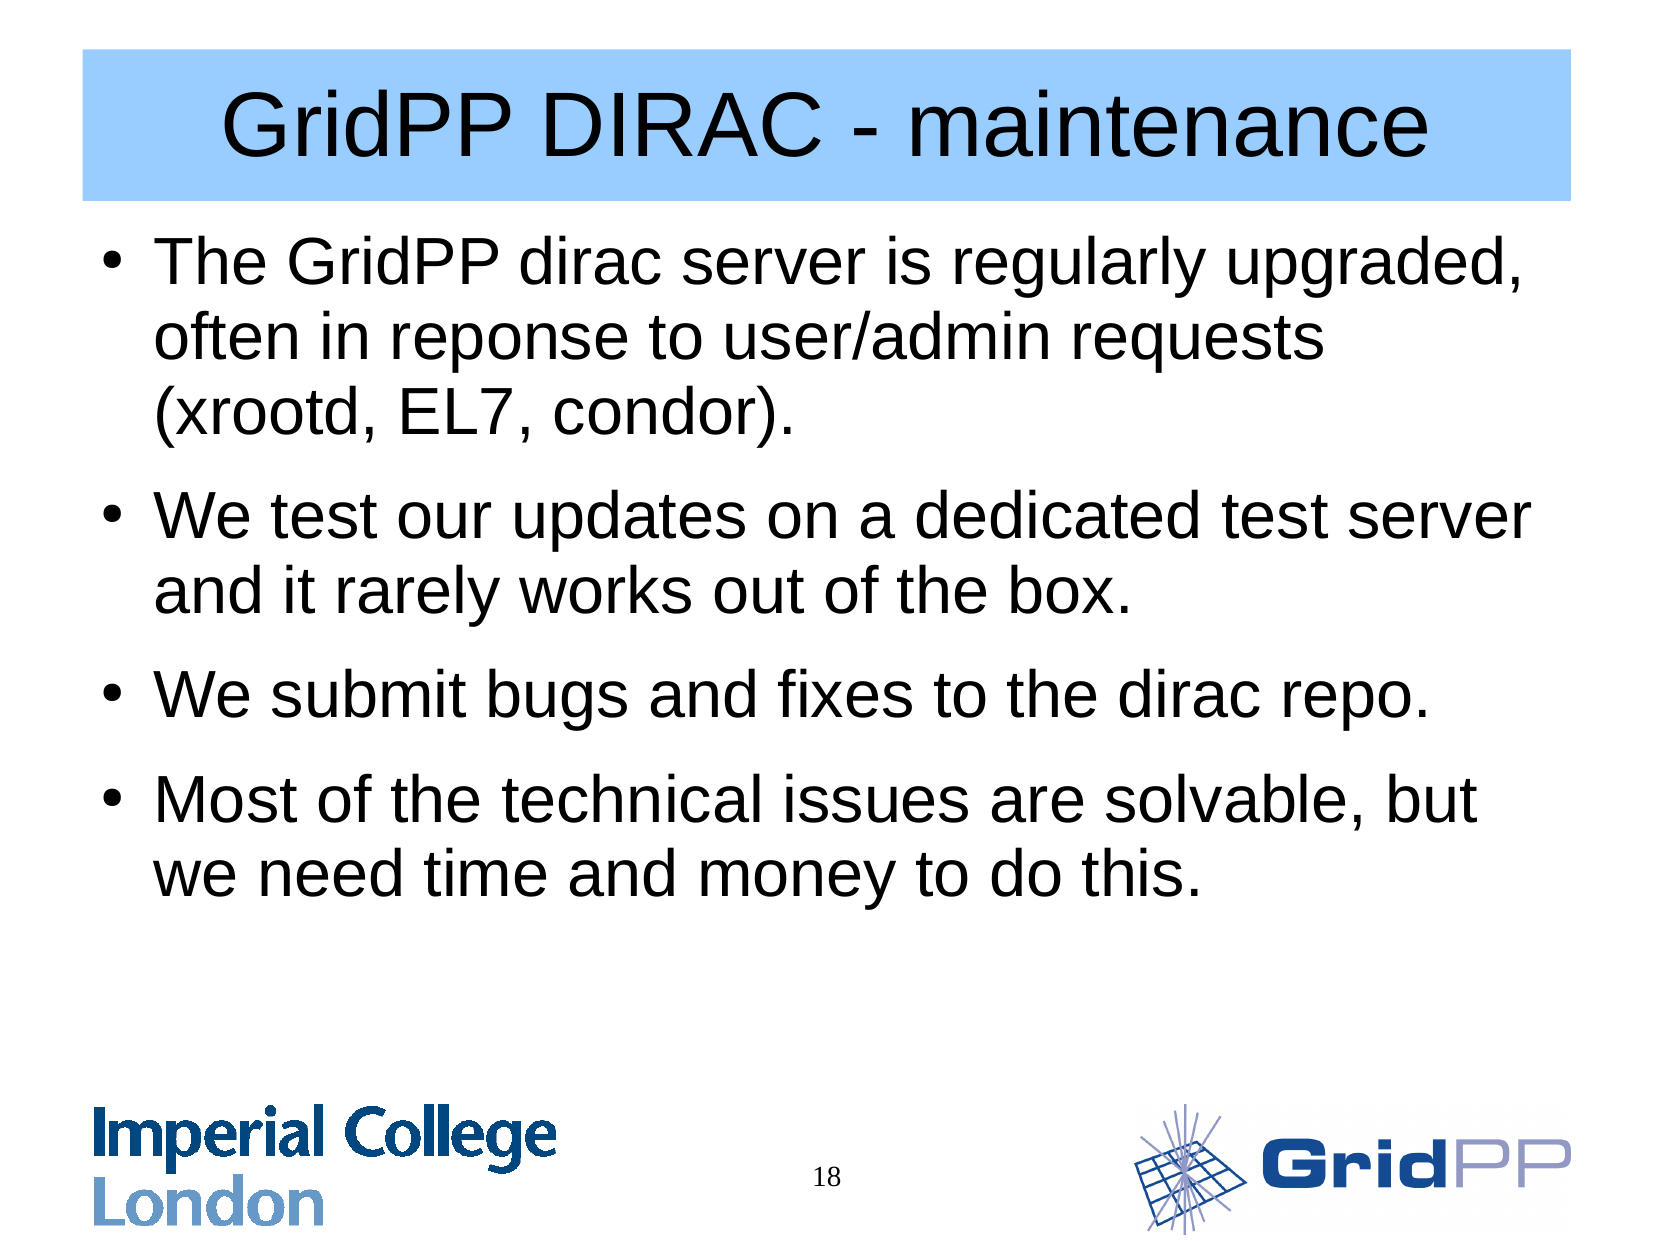

# GridPP DIRAC - maintenance
The GridPP dirac server is regularly upgraded, often in reponse to user/admin requests (xrootd, EL7, condor).
We test our updates on a dedicated test server and it rarely works out of the box.
We submit bugs and fixes to the dirac repo.
Most of the technical issues are solvable, but we need time and money to do this.
18